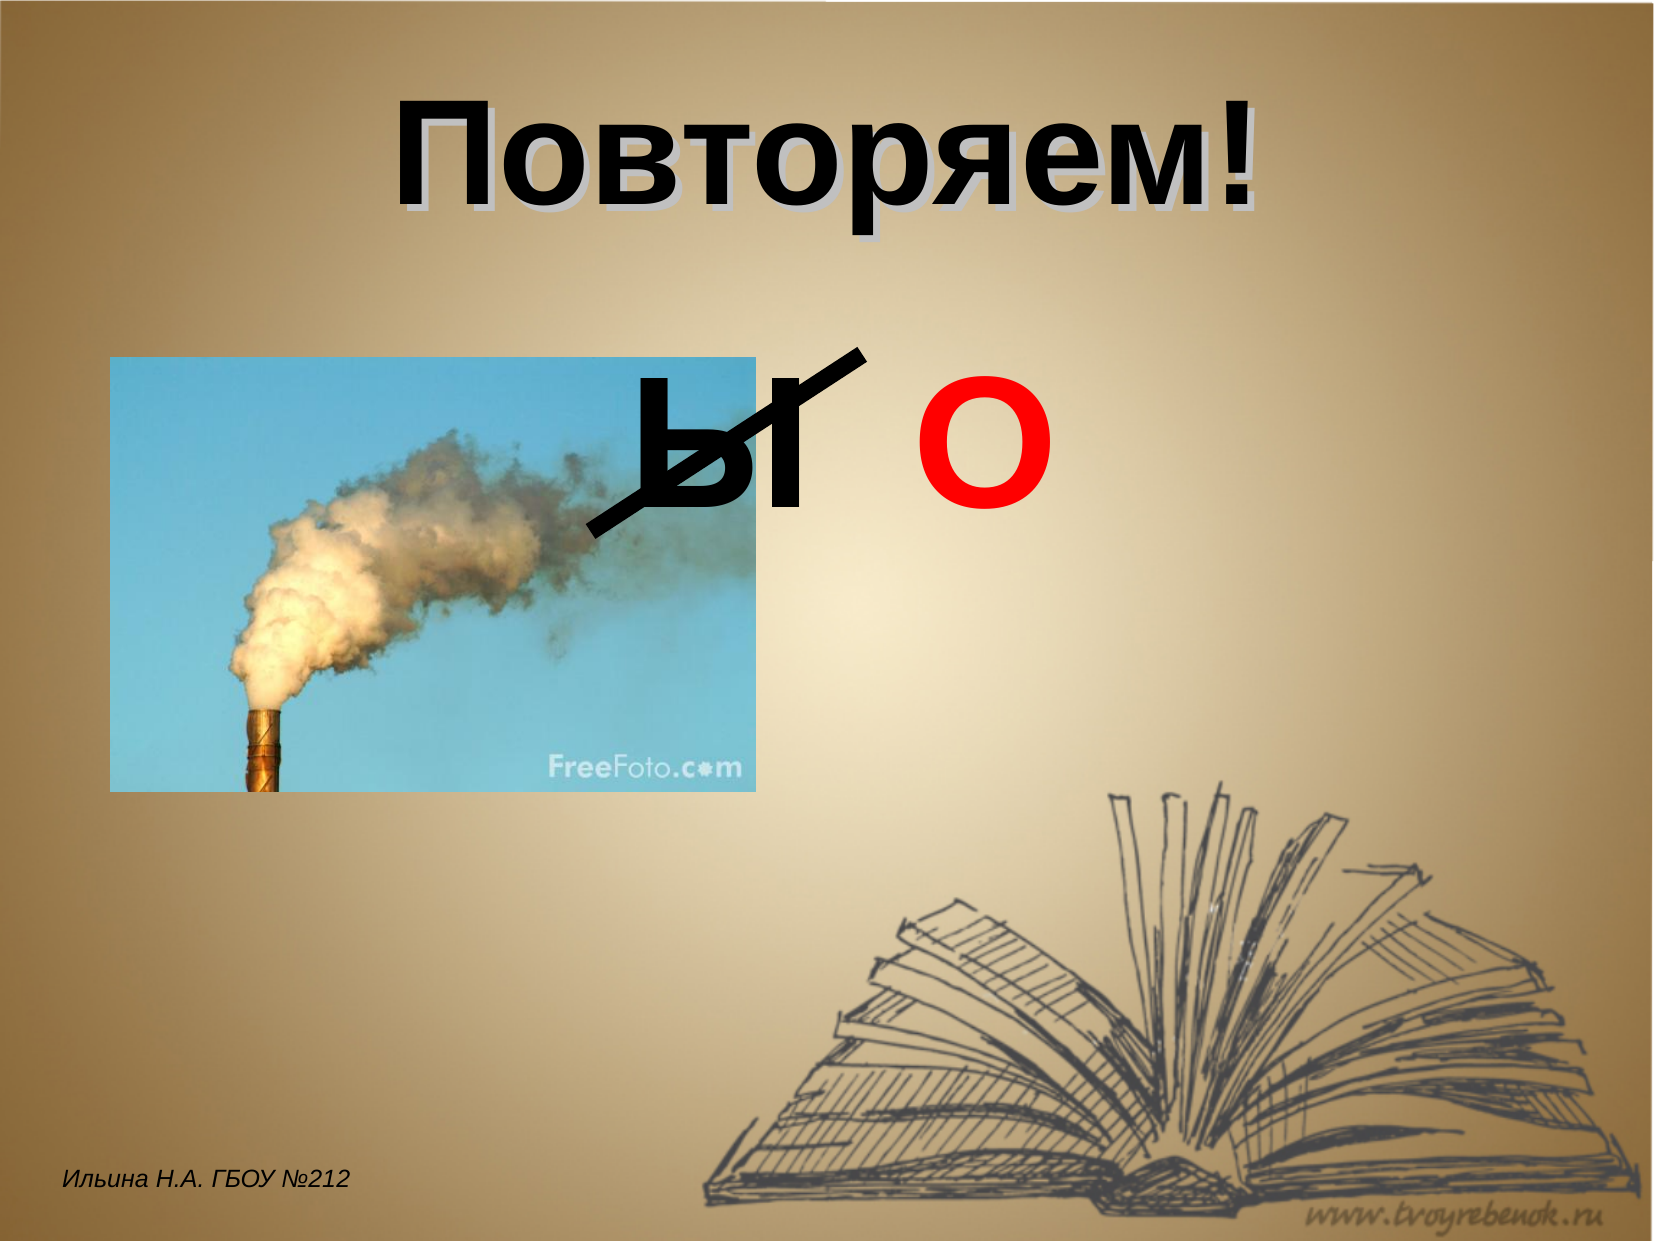

# Повторяем!
Ы
О
Ильина Н.А. ГБОУ №212